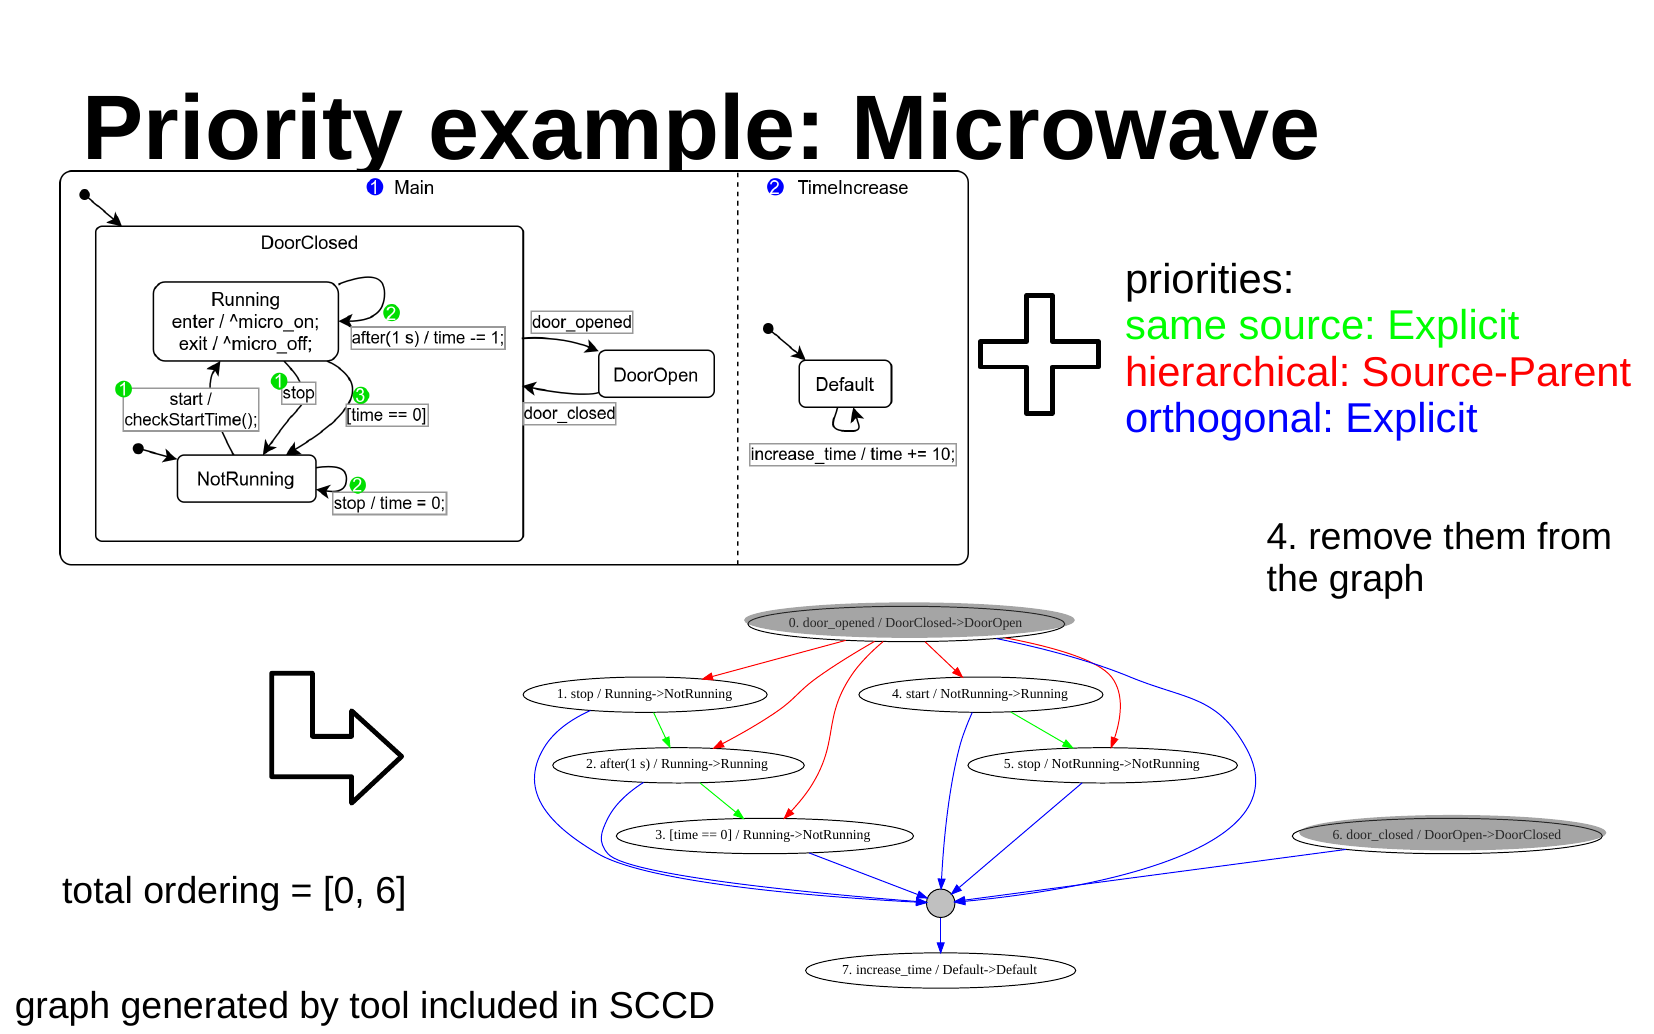

# Priority example: Microwave
priorities:
same source: Explicit
hierarchical: Source-Parent
orthogonal: Explicit
4. remove them from the graph
total ordering = [0, 6]
39
graph generated by tool included in SCCD